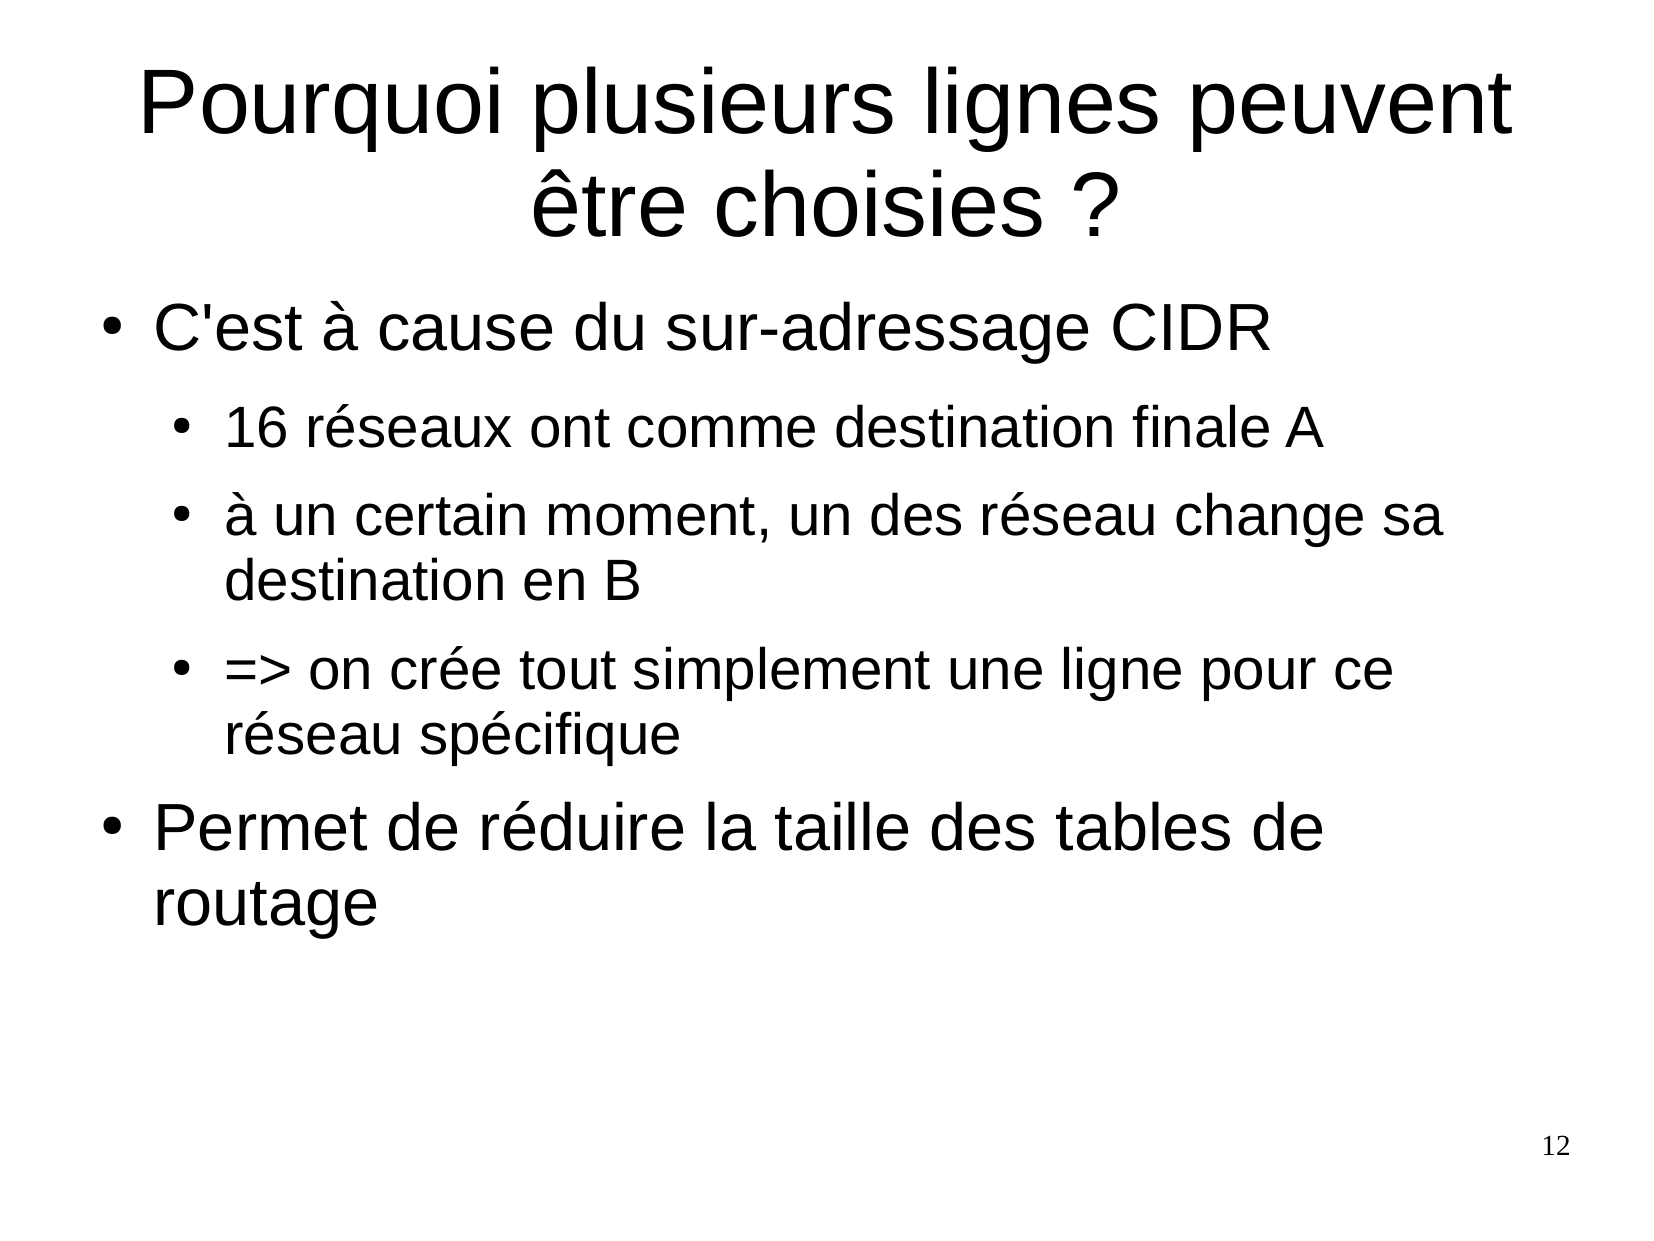

# Pourquoi plusieurs lignes peuvent être choisies ?
C'est à cause du sur-adressage CIDR
16 réseaux ont comme destination finale A
à un certain moment, un des réseau change sa destination en B
=> on crée tout simplement une ligne pour ce réseau spécifique
Permet de réduire la taille des tables de routage
12